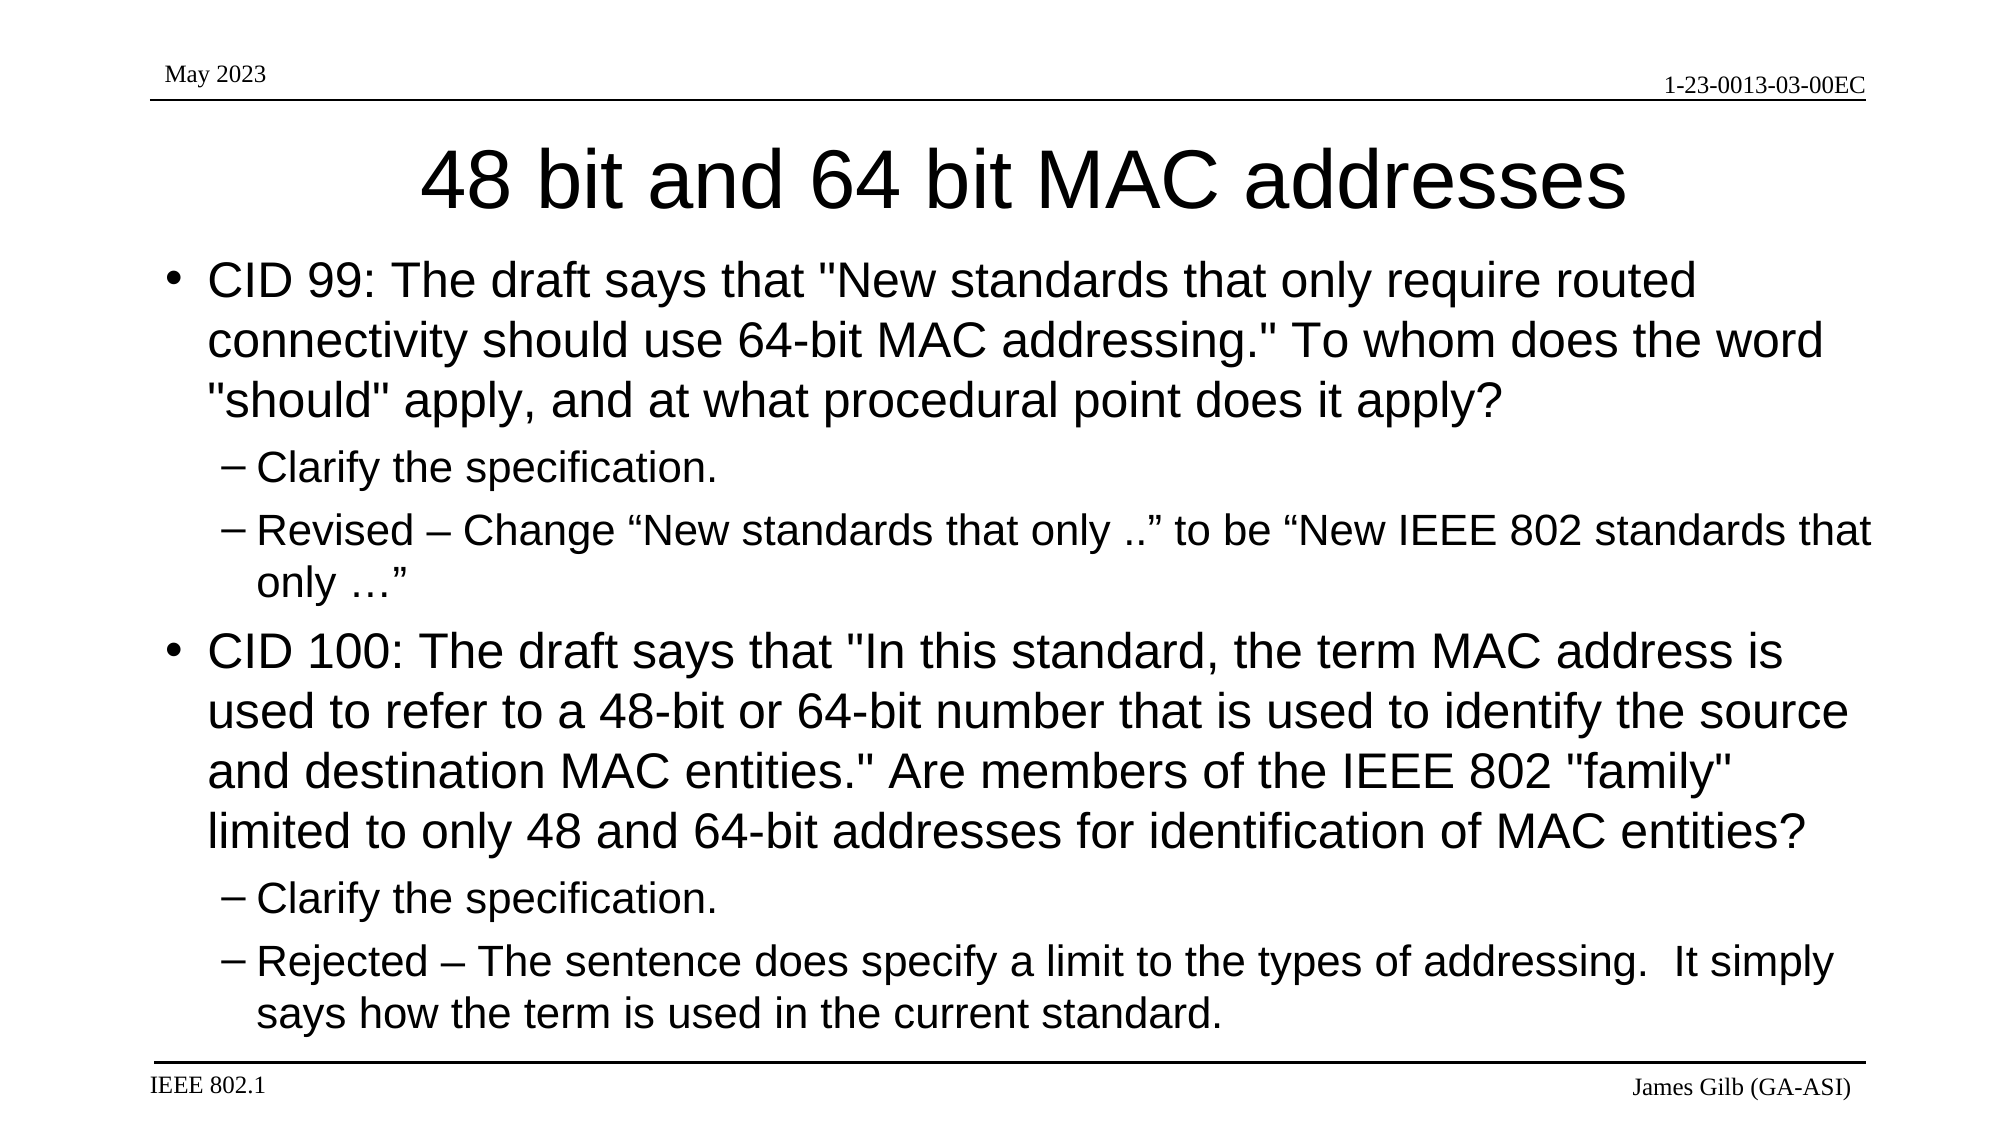

# 48 bit and 64 bit MAC addresses
CID 99: The draft says that "New standards that only require routed connectivity should use 64-bit MAC addressing." To whom does the word "should" apply, and at what procedural point does it apply?
Clarify the specification.
Revised – Change “New standards that only ..” to be “New IEEE 802 standards that only …”
CID 100: The draft says that "In this standard, the term MAC address is used to refer to a 48-bit or 64-bit number that is used to identify the source and destination MAC entities." Are members of the IEEE 802 "family" limited to only 48 and 64-bit addresses for identification of MAC entities?
Clarify the specification.
Rejected – The sentence does specify a limit to the types of addressing. It simply says how the term is used in the current standard.